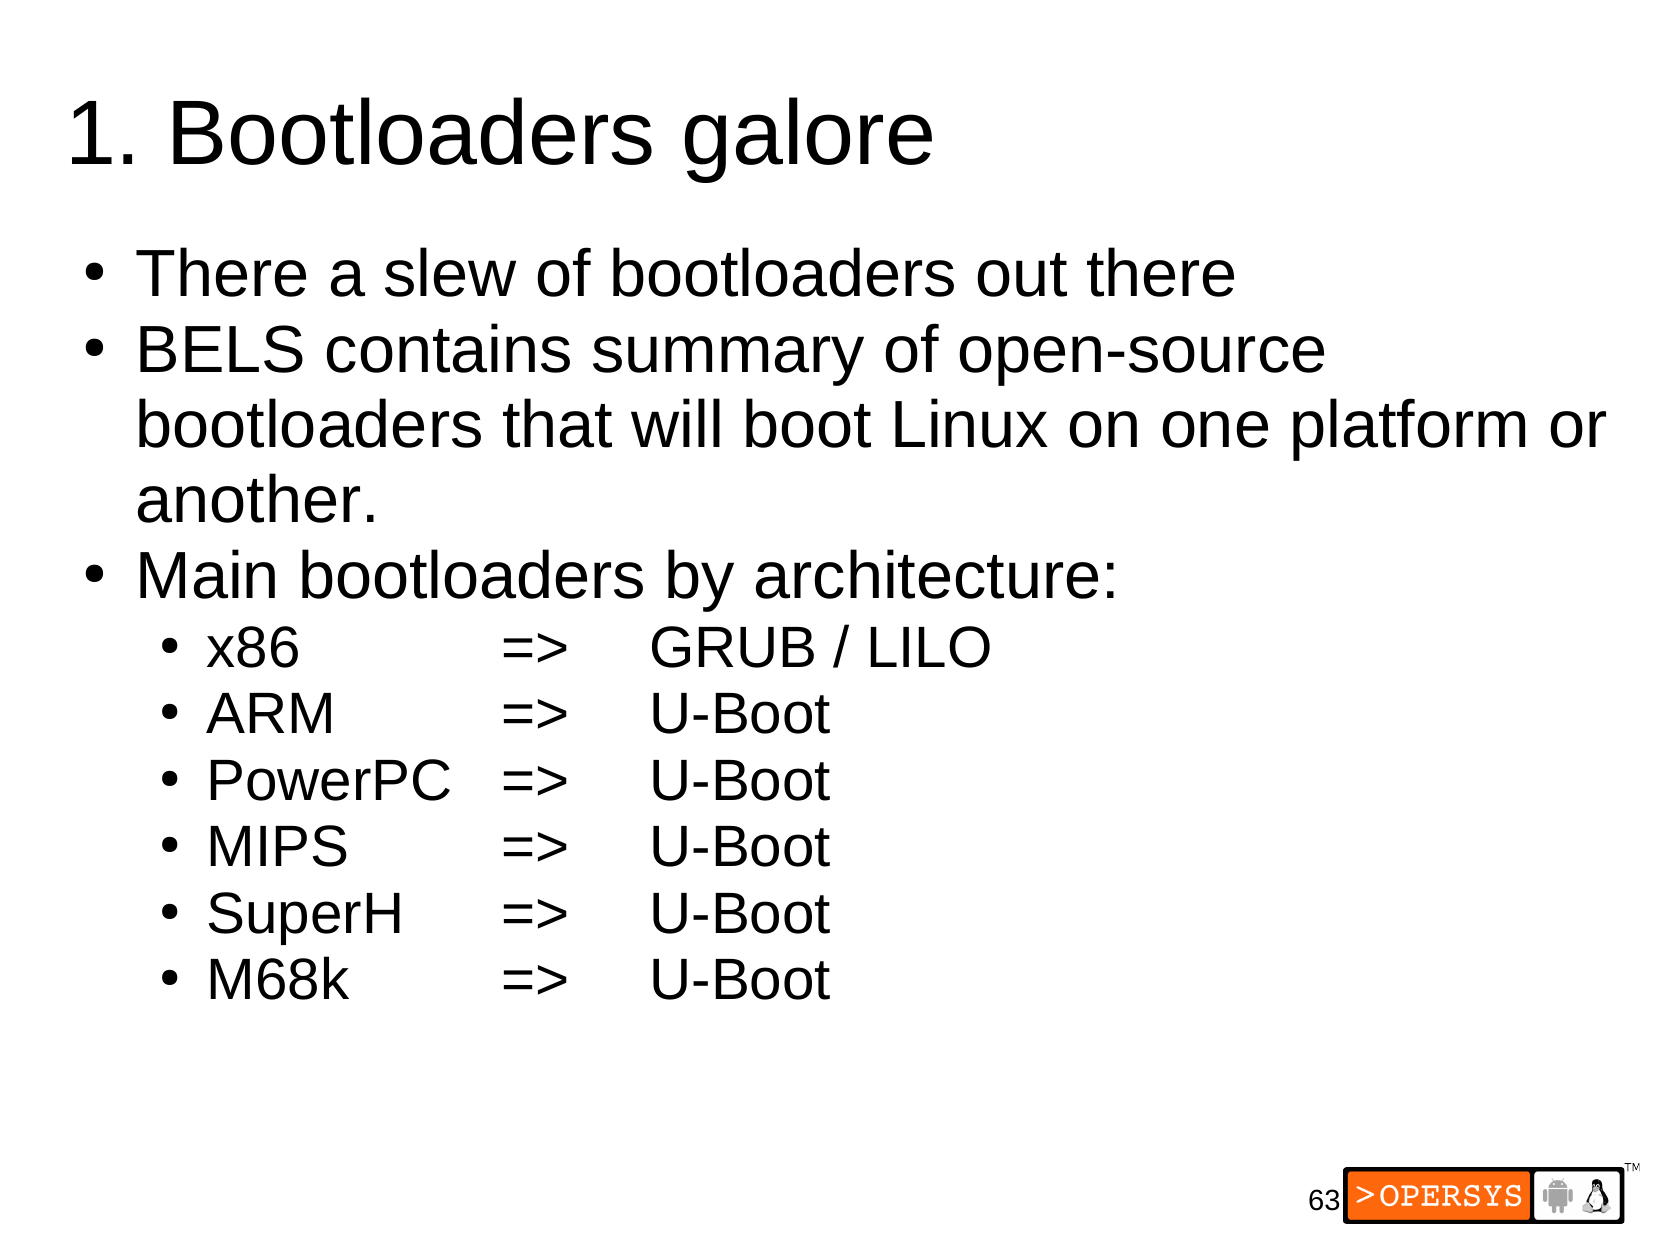

# 1. Bootloaders galore
There a slew of bootloaders out there
BELS contains summary of open-source bootloaders that will boot Linux on one platform or another.
Main bootloaders by architecture:
x86			=>		GRUB / LILO
ARM			=>		U-Boot
PowerPC	=>		U-Boot
MIPS			=>		U-Boot
SuperH		=>		U-Boot
M68k			=>		U-Boot